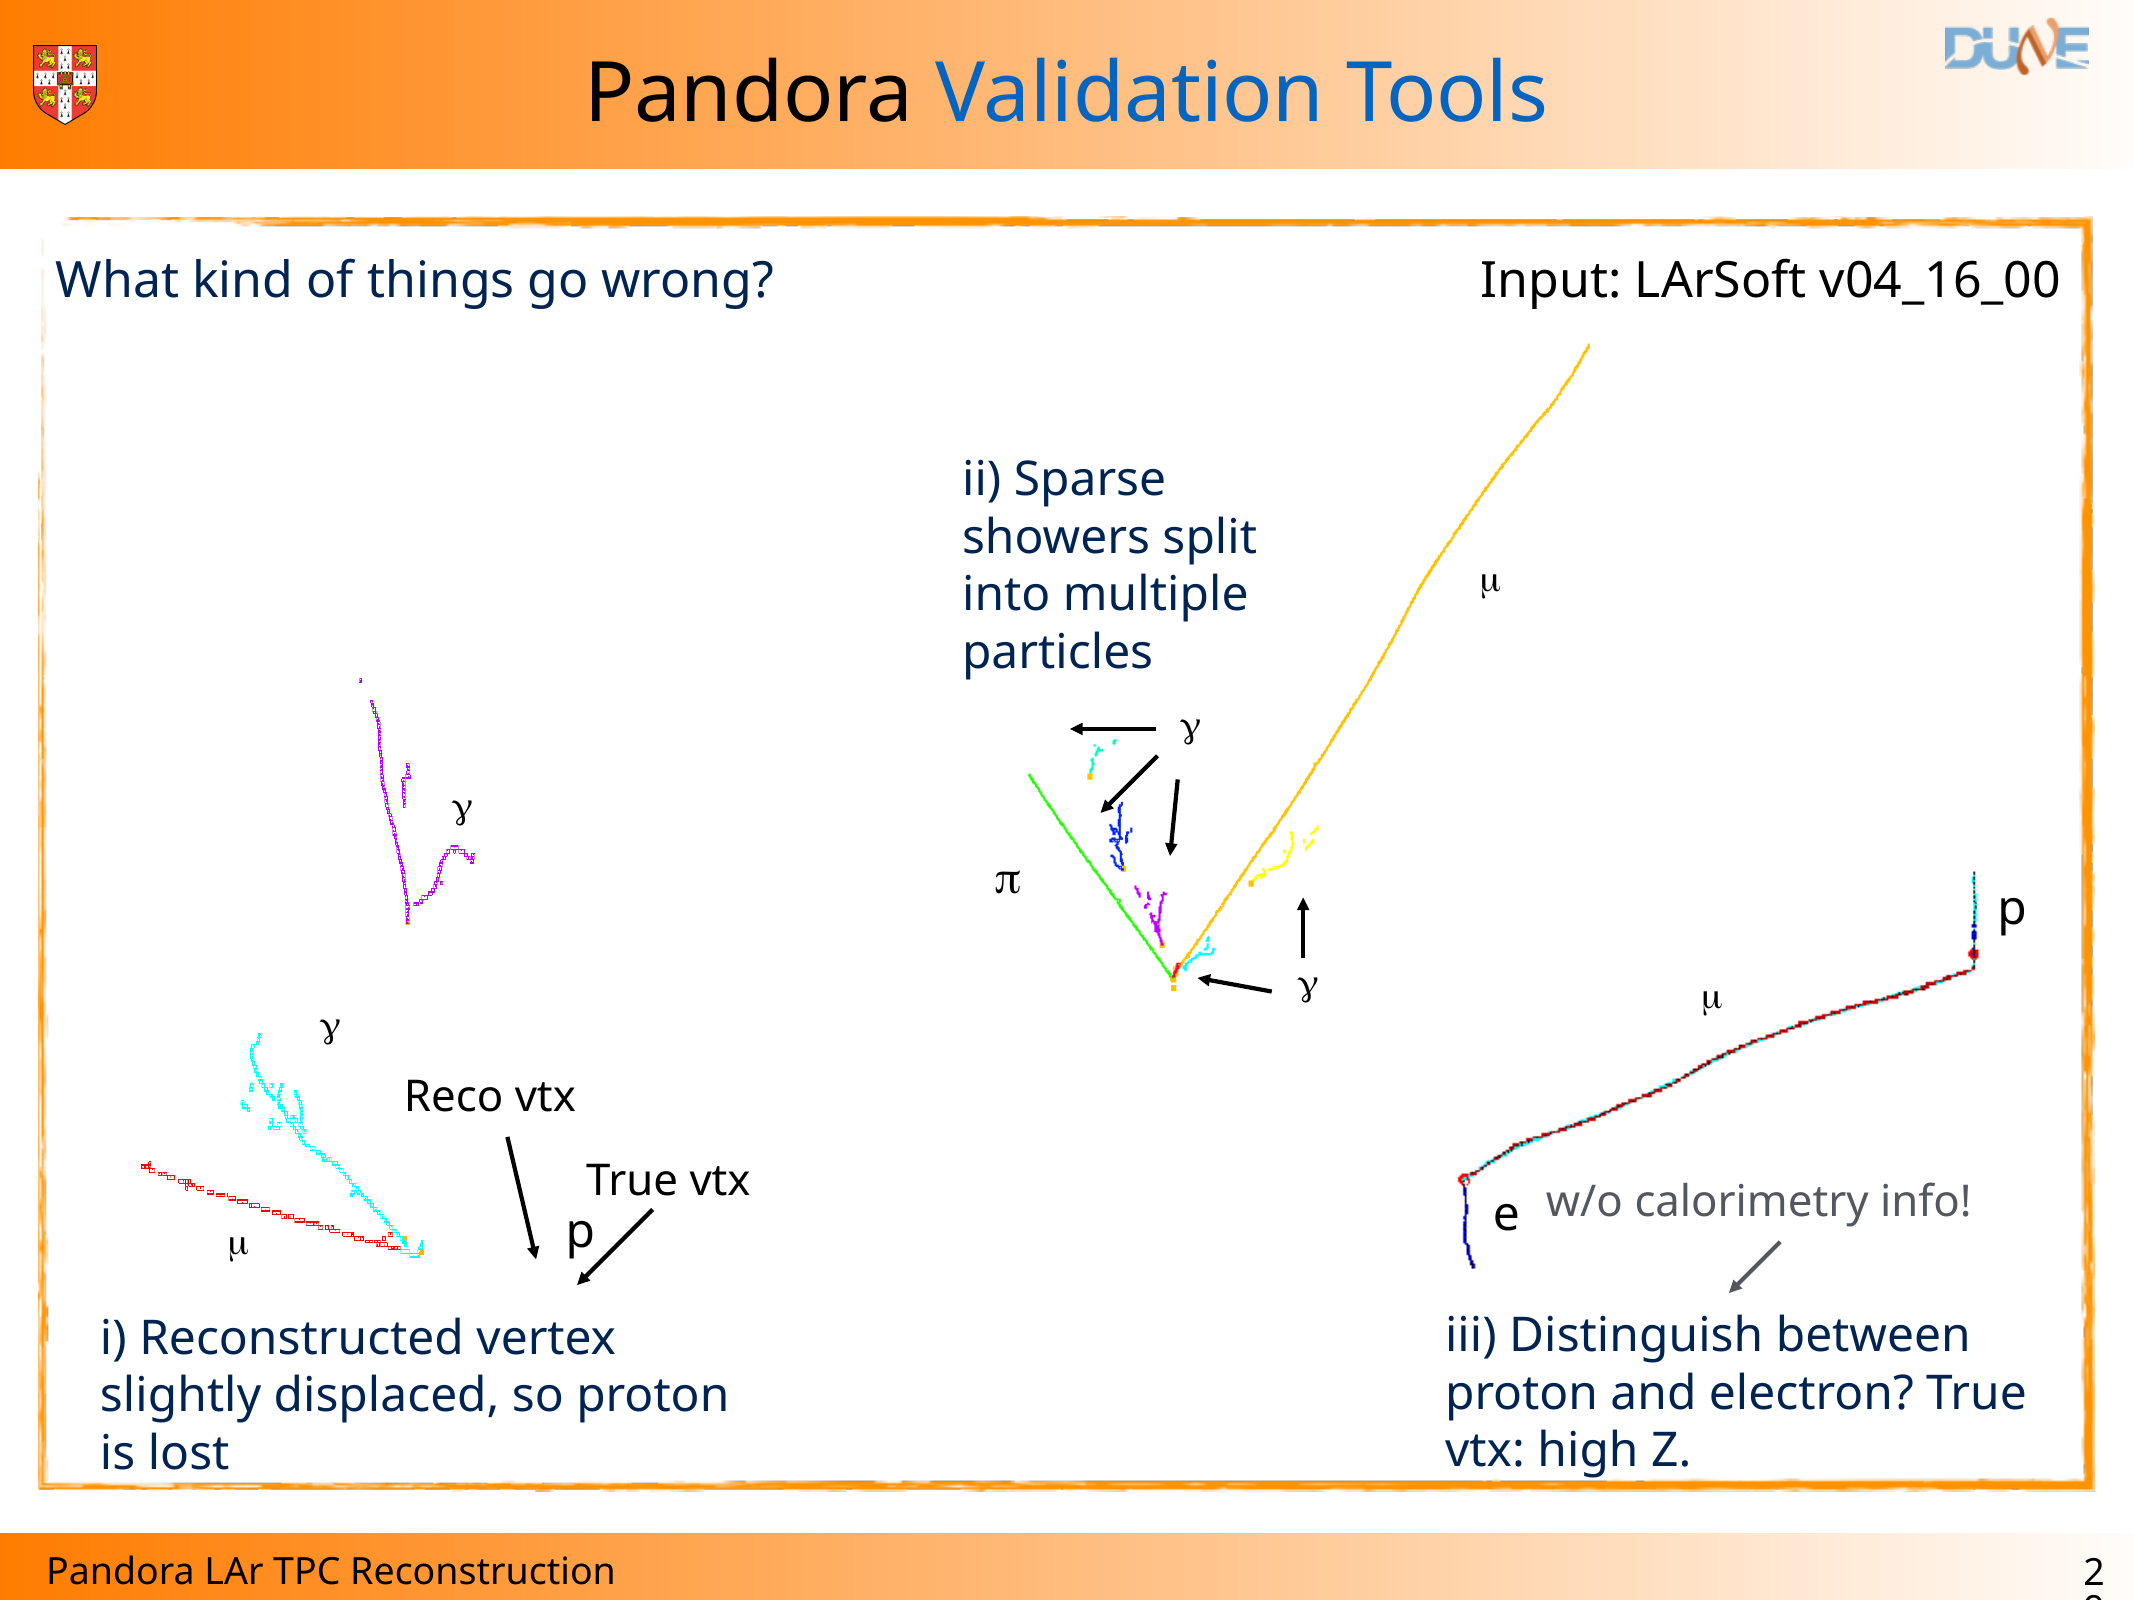

Pandora Validation Tools
What kind of things go wrong?
Input: LArSoft v04_16_00
ii) Sparse showers split into multiple particles
m
g
g
p
p
g
m
g
Reco vtx
True vtx
w/o calorimetry info!
e
p
m
i) Reconstructed vertex slightly displaced, so proton is lost
iii) Distinguish between proton and electron? True vtx: high Z.